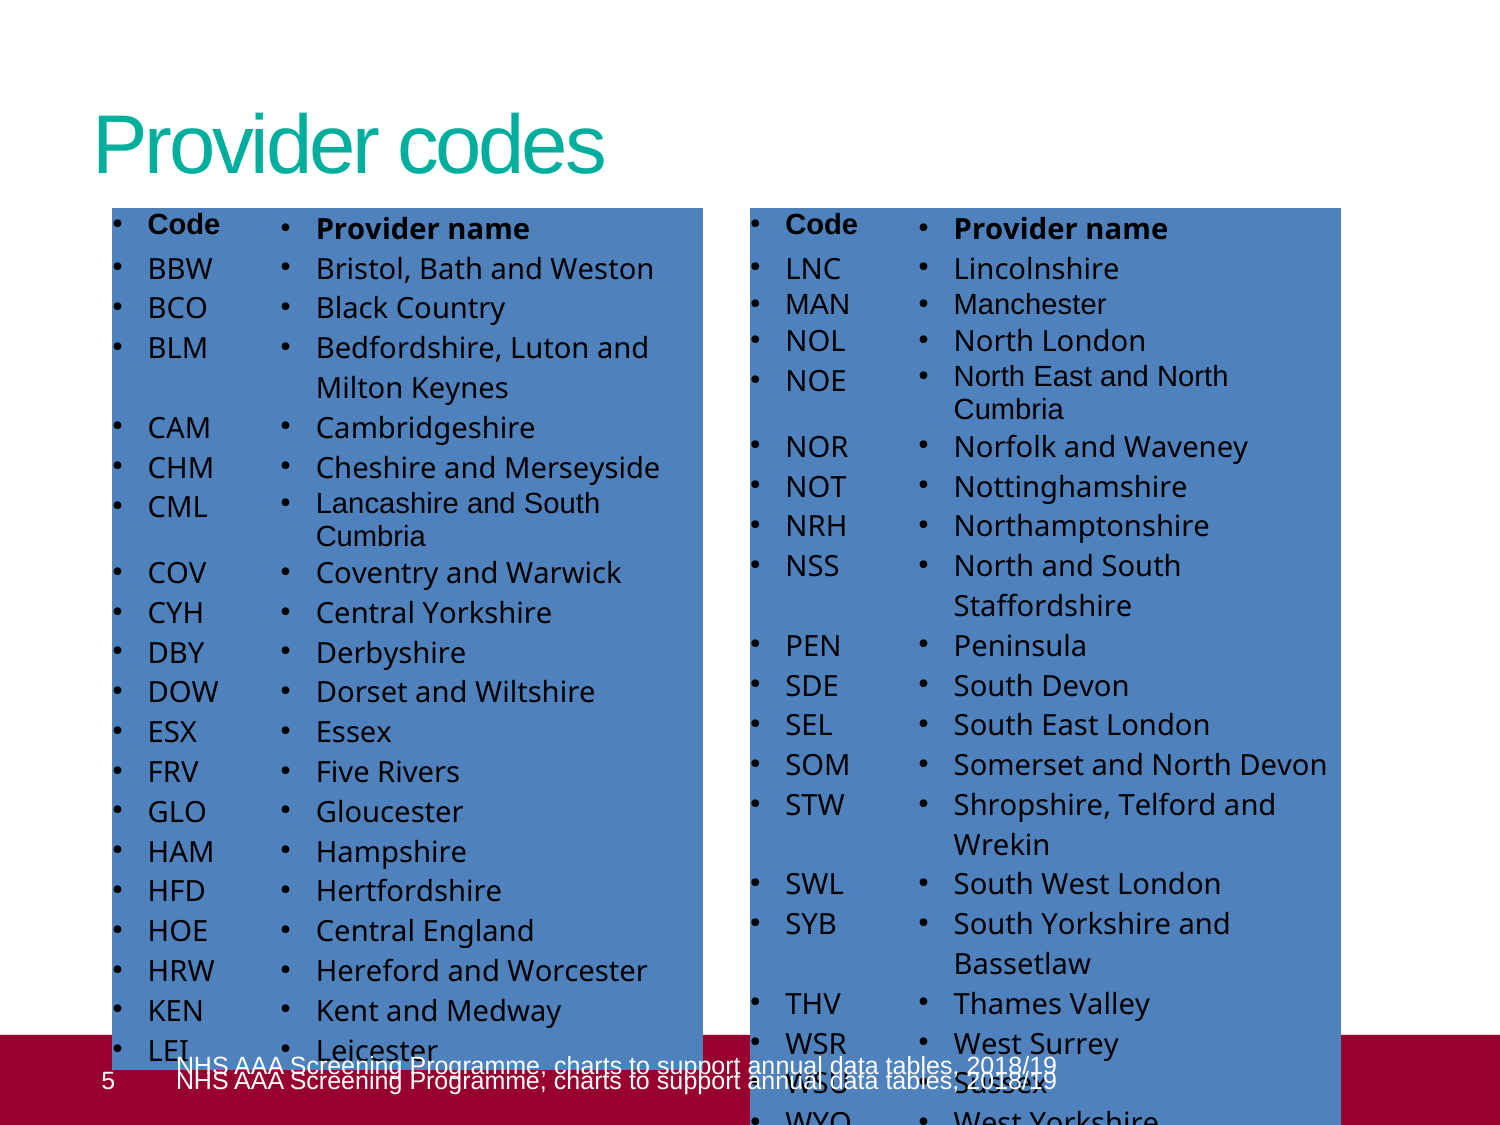

# Provider codes
| Code | Provider name |
| --- | --- |
| BBW | Bristol, Bath and Weston |
| BCO | Black Country |
| BLM | Bedfordshire, Luton and Milton Keynes |
| CAM | Cambridgeshire |
| CHM | Cheshire and Merseyside |
| CML | Lancashire and South Cumbria |
| COV | Coventry and Warwick |
| CYH | Central Yorkshire |
| DBY | Derbyshire |
| DOW | Dorset and Wiltshire |
| ESX | Essex |
| FRV | Five Rivers |
| GLO | Gloucester |
| HAM | Hampshire |
| HFD | Hertfordshire |
| HOE | Central England |
| HRW | Hereford and Worcester |
| KEN | Kent and Medway |
| LEI | Leicester |
| Code | Provider name |
| --- | --- |
| LNC | Lincolnshire |
| MAN | Manchester |
| NOL | North London |
| NOE | North East and North Cumbria |
| NOR | Norfolk and Waveney |
| NOT | Nottinghamshire |
| NRH | Northamptonshire |
| NSS | North and South Staffordshire |
| PEN | Peninsula |
| SDE | South Devon |
| SEL | South East London |
| SOM | Somerset and North Devon |
| STW | Shropshire, Telford and Wrekin |
| SWL | South West London |
| SYB | South Yorkshire and Bassetlaw |
| THV | Thames Valley |
| WSR | West Surrey |
| WSU | Sussex |
| WYO | West Yorkshire |
| YOH | North Yorkshire and Humber |
 5
NHS AAA Screening Programme, charts to support annual data tables, 2018/19
NHS AAA Screening Programme, charts to support annual data tables, 2018/19